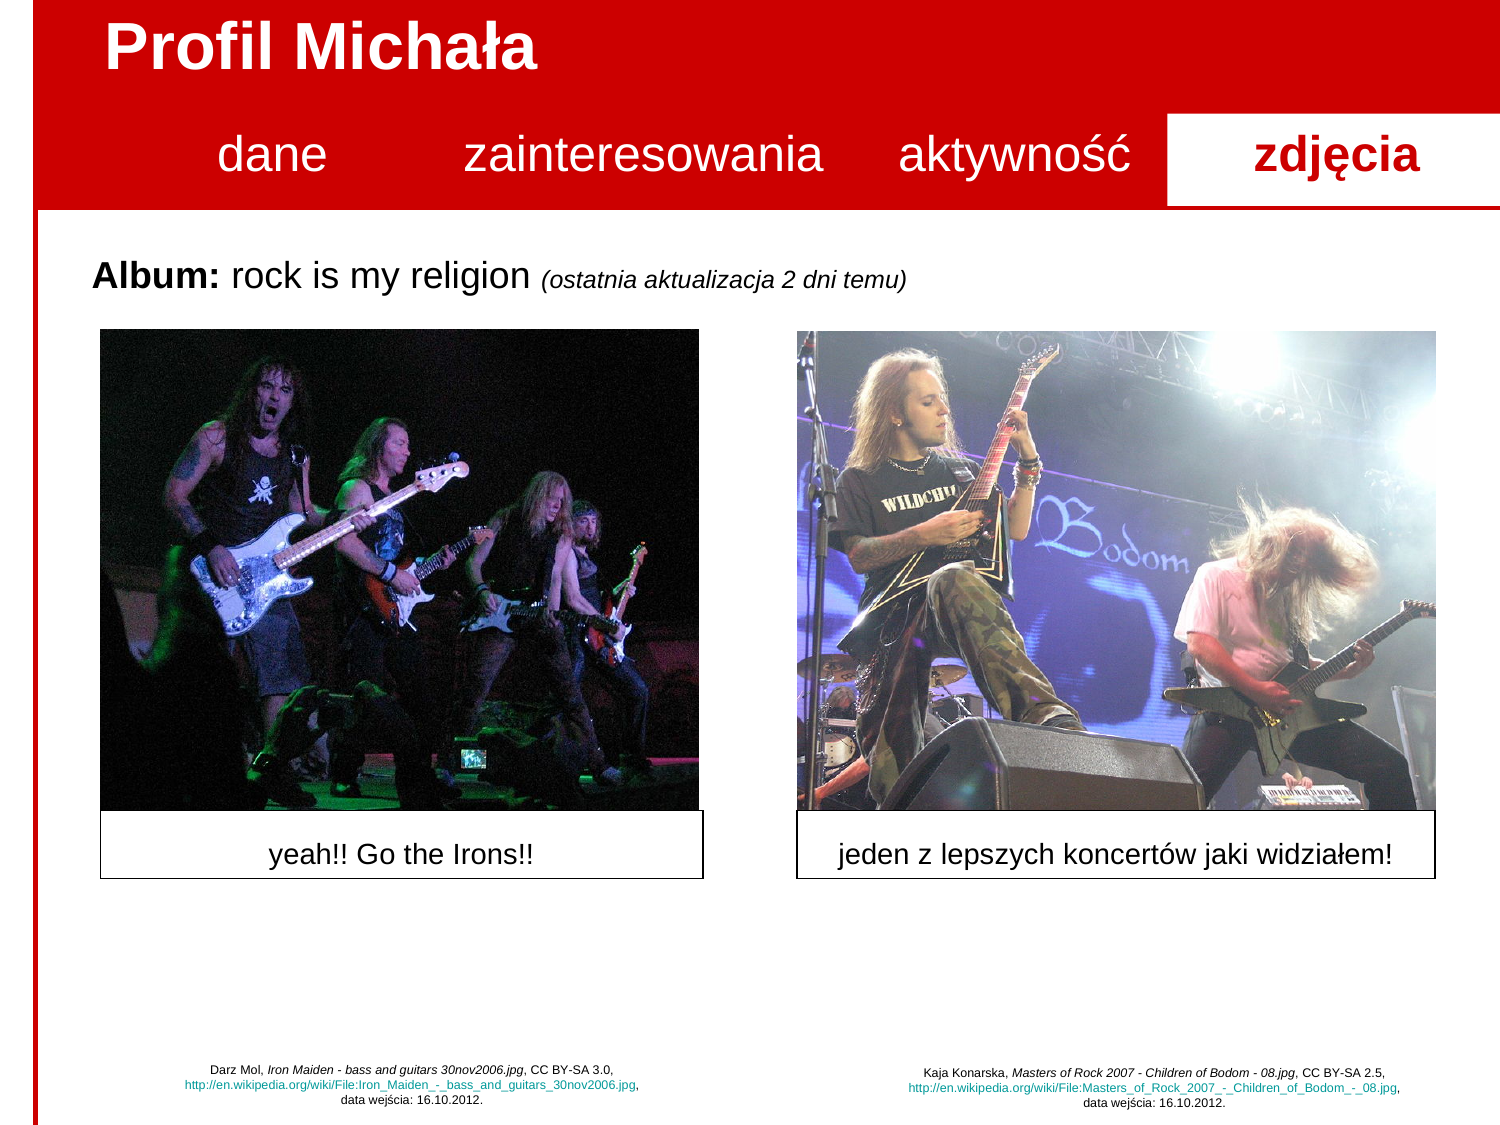

Profil Michała
	Profil Michała
dane
zdjęcia
zainteresowania
aktywność
Album: rock is my religion (ostatnia aktualizacja 2 dni temu)
yeah!! Go the Irons!!
jeden z lepszych koncertów jaki widziałem!
Darz Mol, Iron Maiden - bass and guitars 30nov2006.jpg, CC BY-SA 3.0,
http://en.wikipedia.org/wiki/File:Iron_Maiden_-_bass_and_guitars_30nov2006.jpg,
data wejścia: 16.10.2012.
Kaja Konarska, Masters of Rock 2007 - Children of Bodom - 08.jpg, CC BY-SA 2.5,
http://en.wikipedia.org/wiki/File:Masters_of_Rock_2007_-_Children_of_Bodom_-_08.jpg,
data wejścia: 16.10.2012.